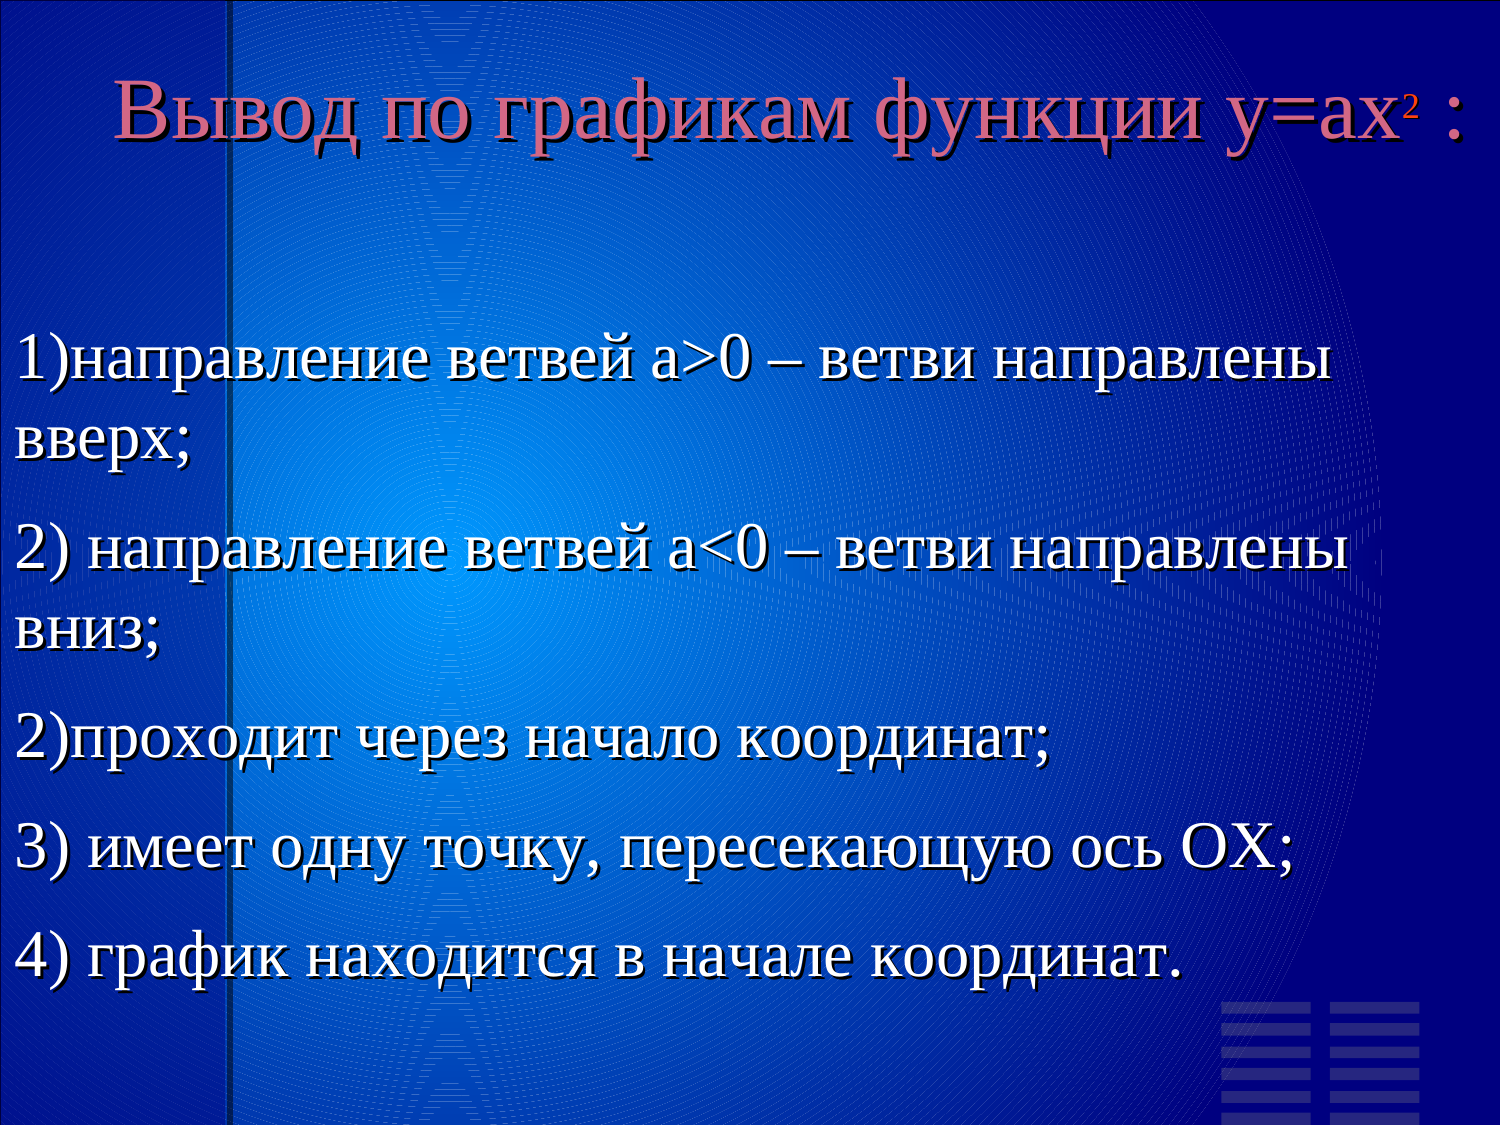

# Вывод по графикам функции y=aх2 :
1)направление ветвей a>0 – ветви направлены вверх;
2) направление ветвей а<0 – ветви направлены вниз;
2)проходит через начало координат;
3) имеет одну точку, пересекающую ось ОХ;
4) график находится в начале координат.